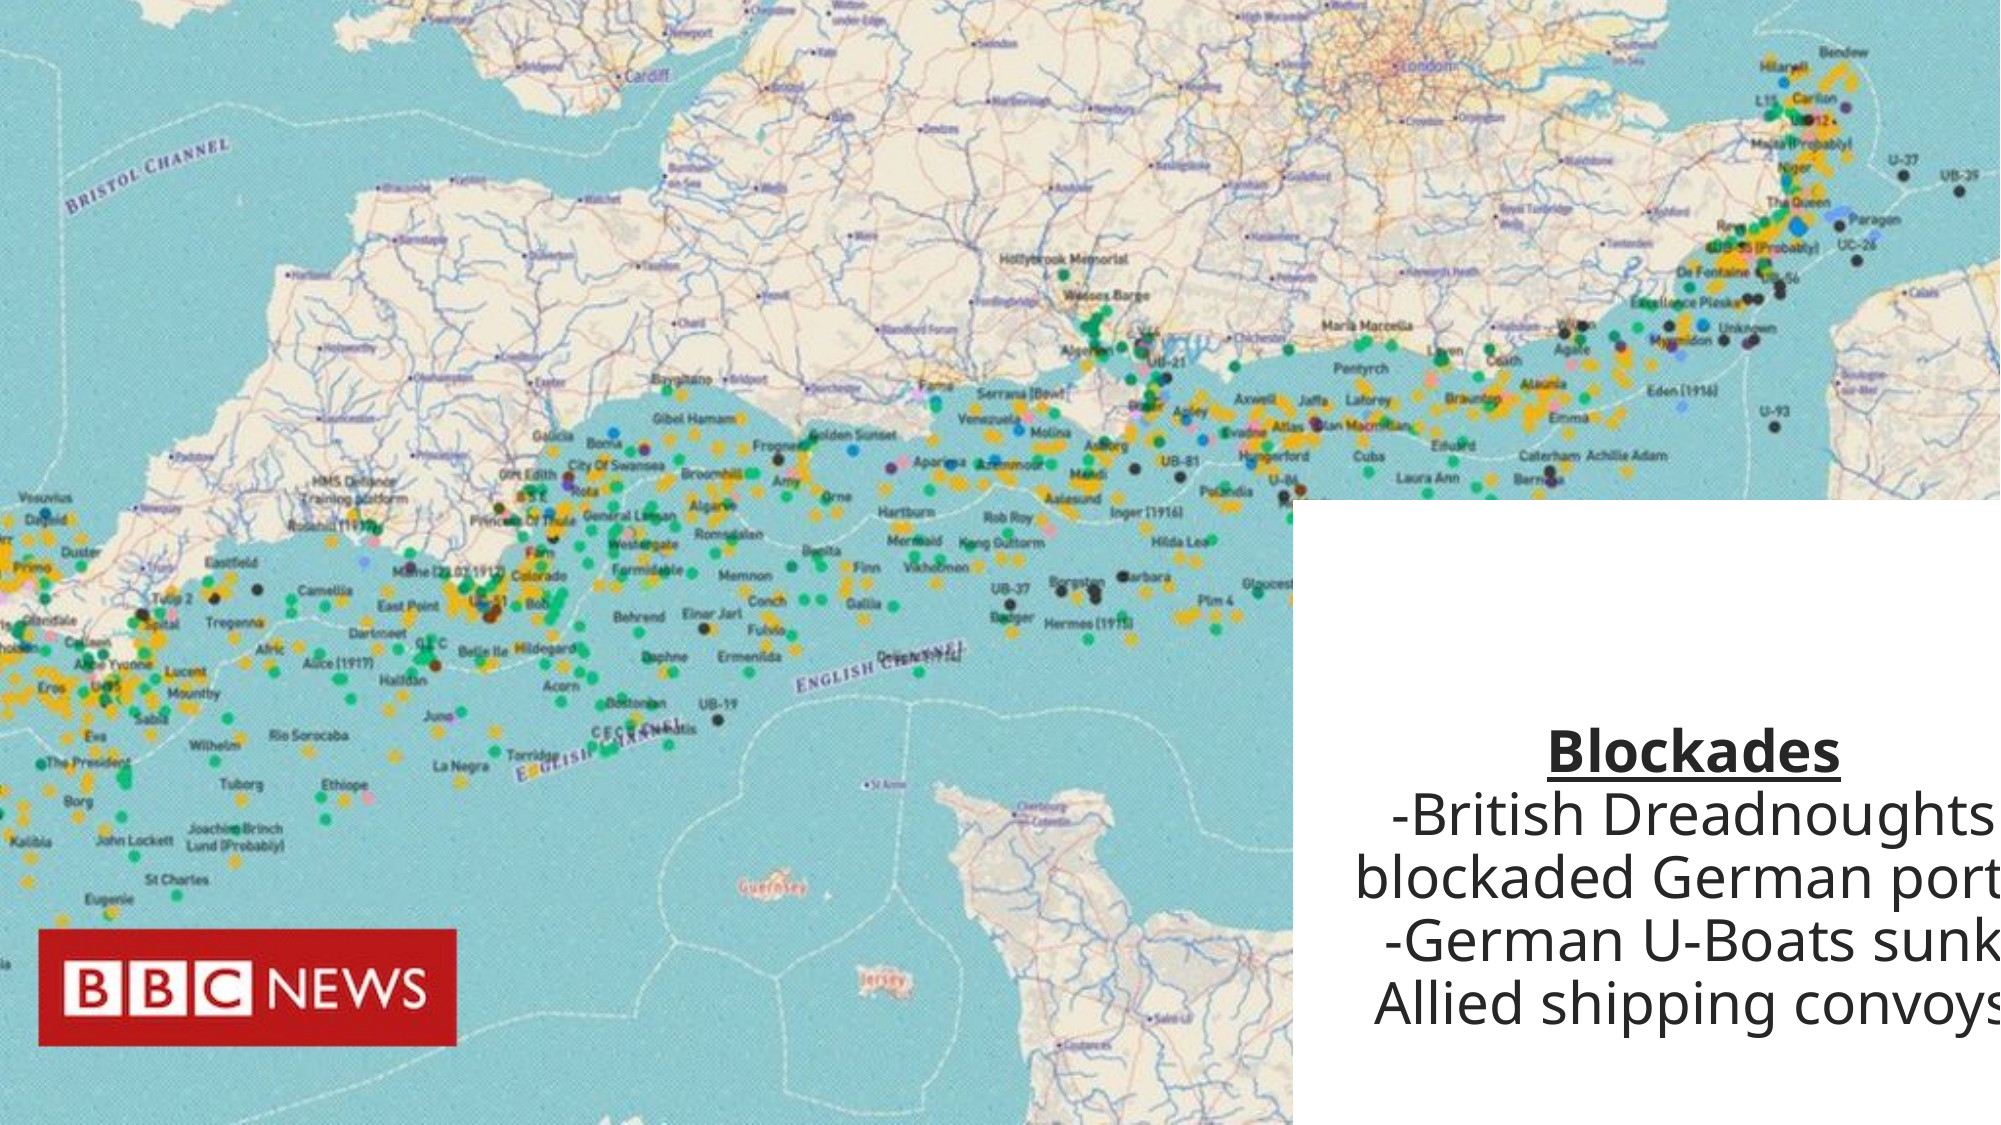

# Blockades -British Dreadnoughts blockaded German ports -German U-Boats sunk Allied shipping convoys